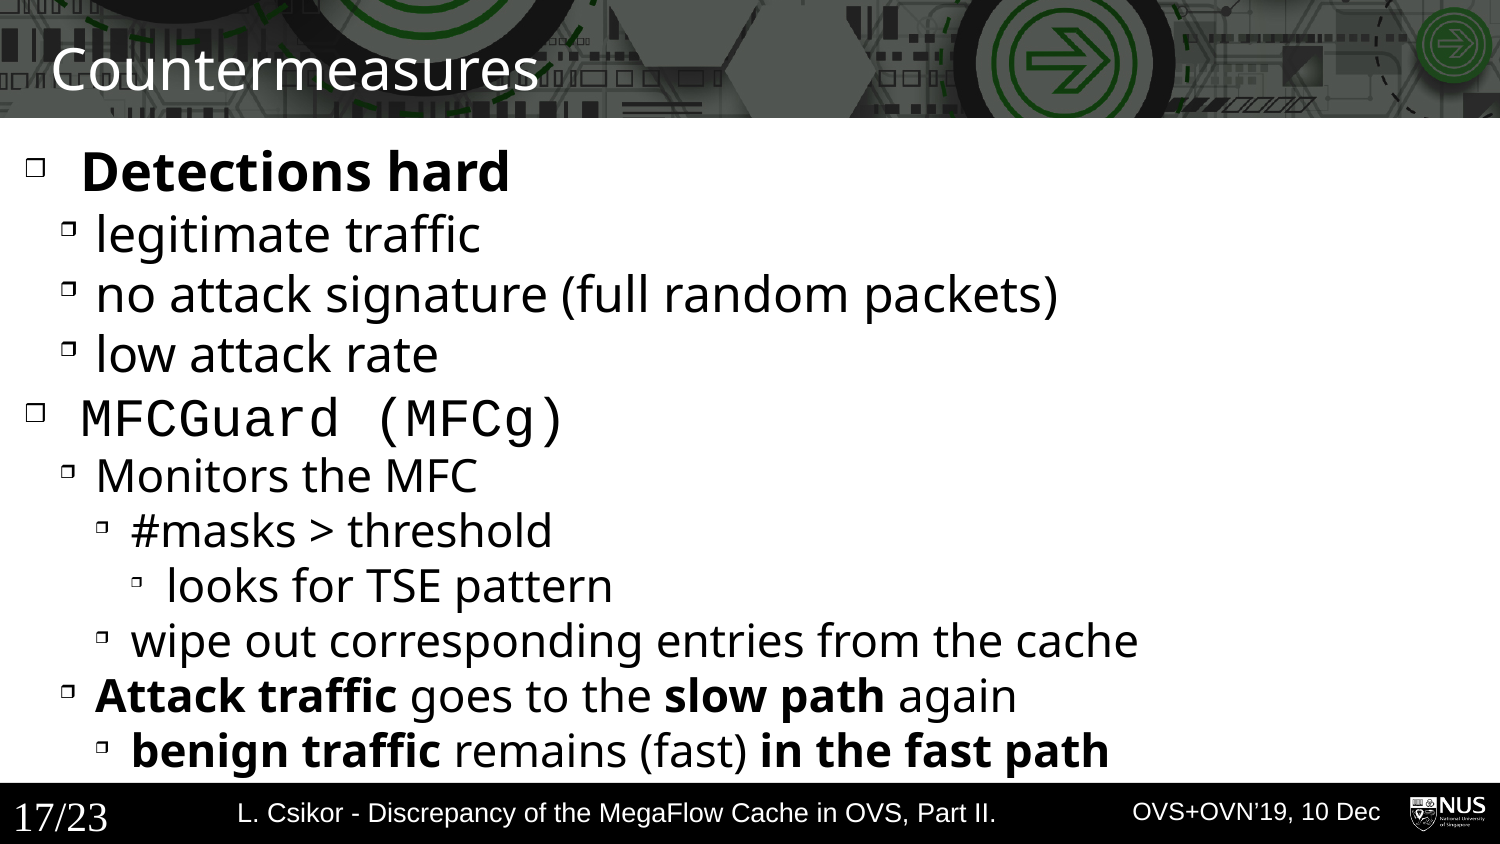

Countermeasures
Detections hard
legitimate traffic
no attack signature (full random packets)
low attack rate
MFCGuard (MFCg)
Monitors the MFC
#masks > threshold
looks for TSE pattern
wipe out corresponding entries from the cache
Attack traffic goes to the slow path again
benign traffic remains (fast) in the fast path